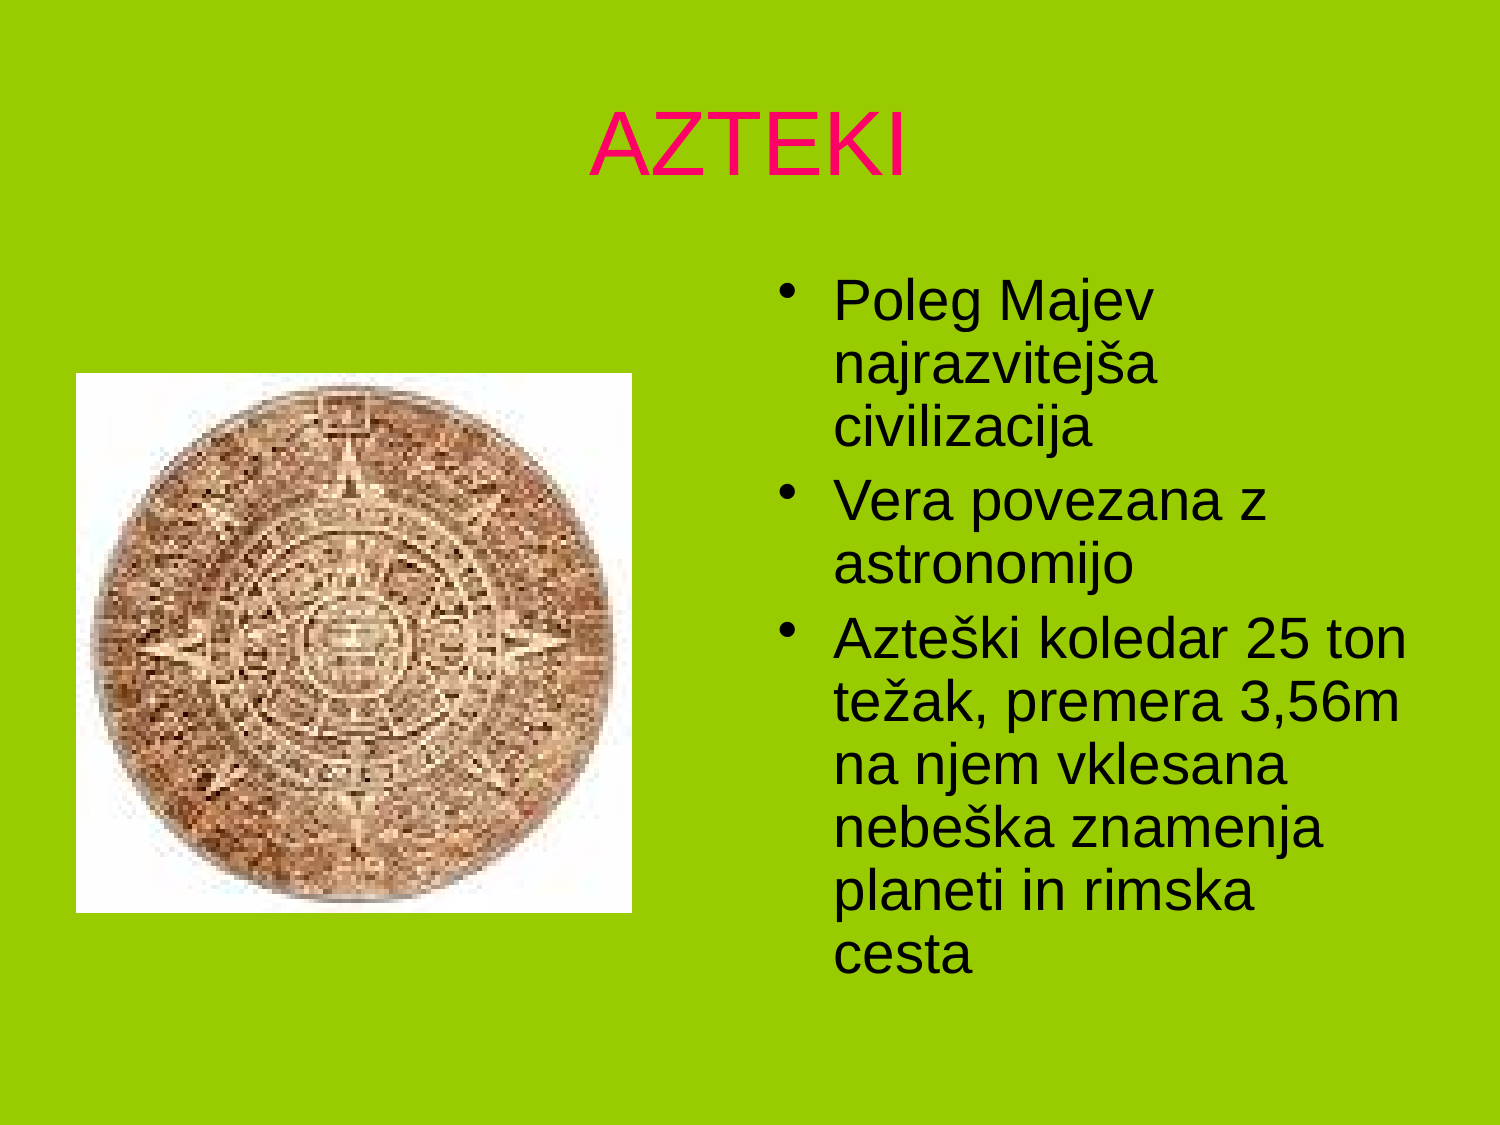

# AZTEKI
Poleg Majev najrazvitejša civilizacija
Vera povezana z astronomijo
Azteški koledar 25 ton težak, premera 3,56m na njem vklesana nebeška znamenja planeti in rimska cesta